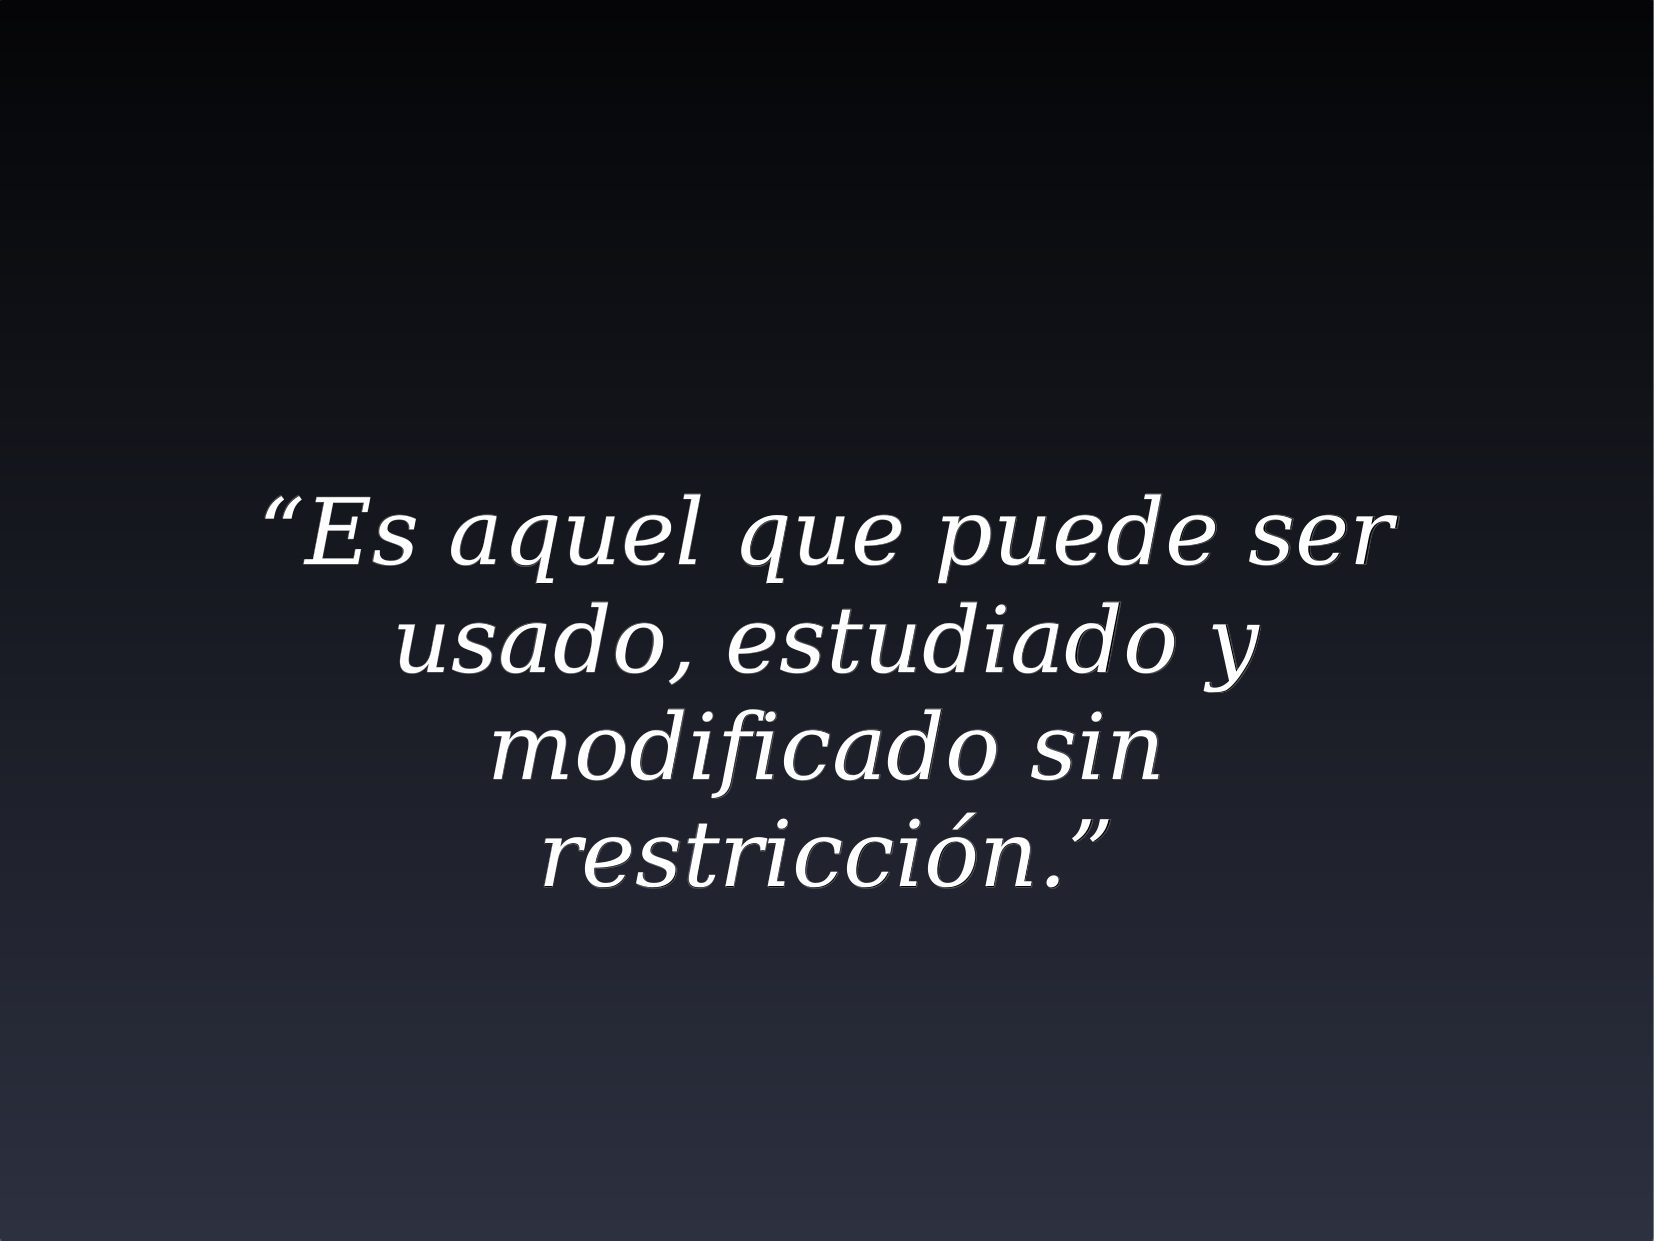

“Es aquel que puede ser usado, estudiado y modificado sin restricción.”
“Es aquel que puede ser usado, estudiado y modificado sin restricción.”